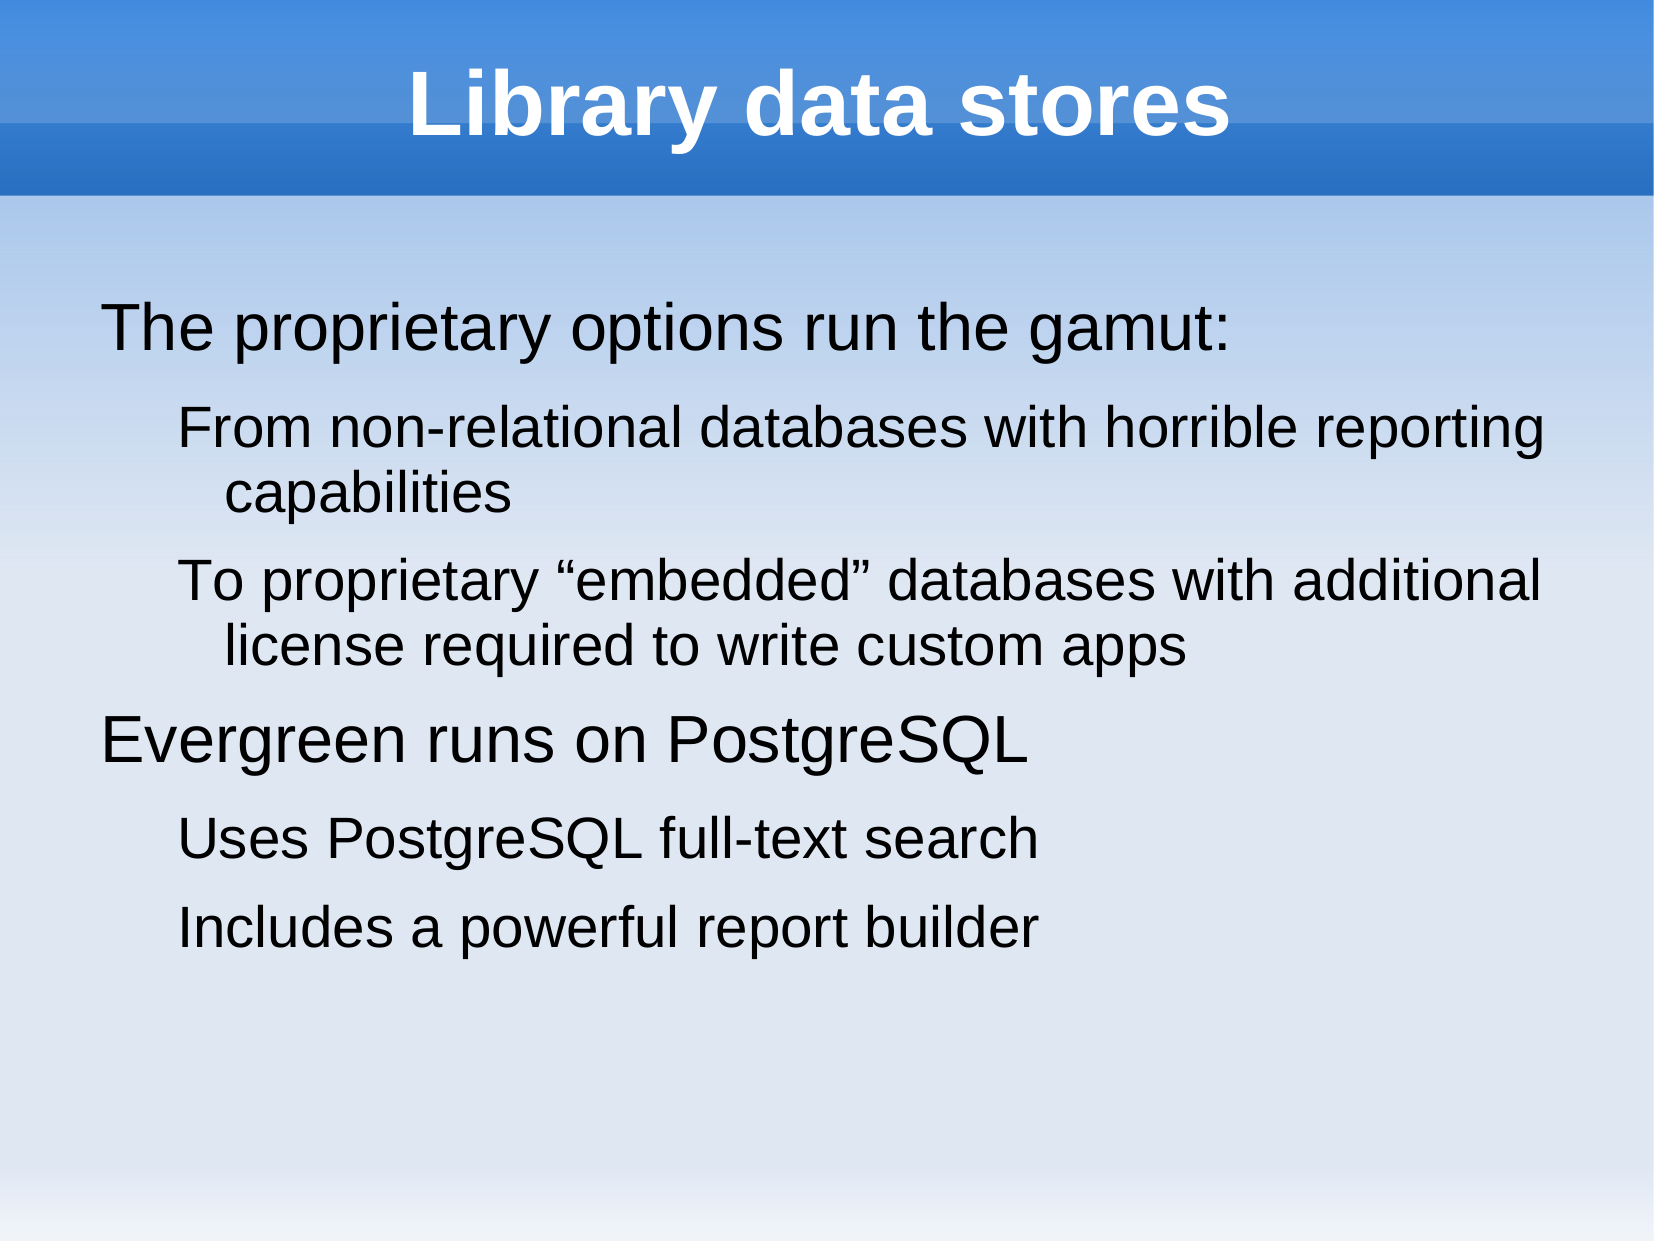

# Library data stores
The proprietary options run the gamut:
From non-relational databases with horrible reporting capabilities
To proprietary “embedded” databases with additional license required to write custom apps
Evergreen runs on PostgreSQL
Uses PostgreSQL full-text search
Includes a powerful report builder